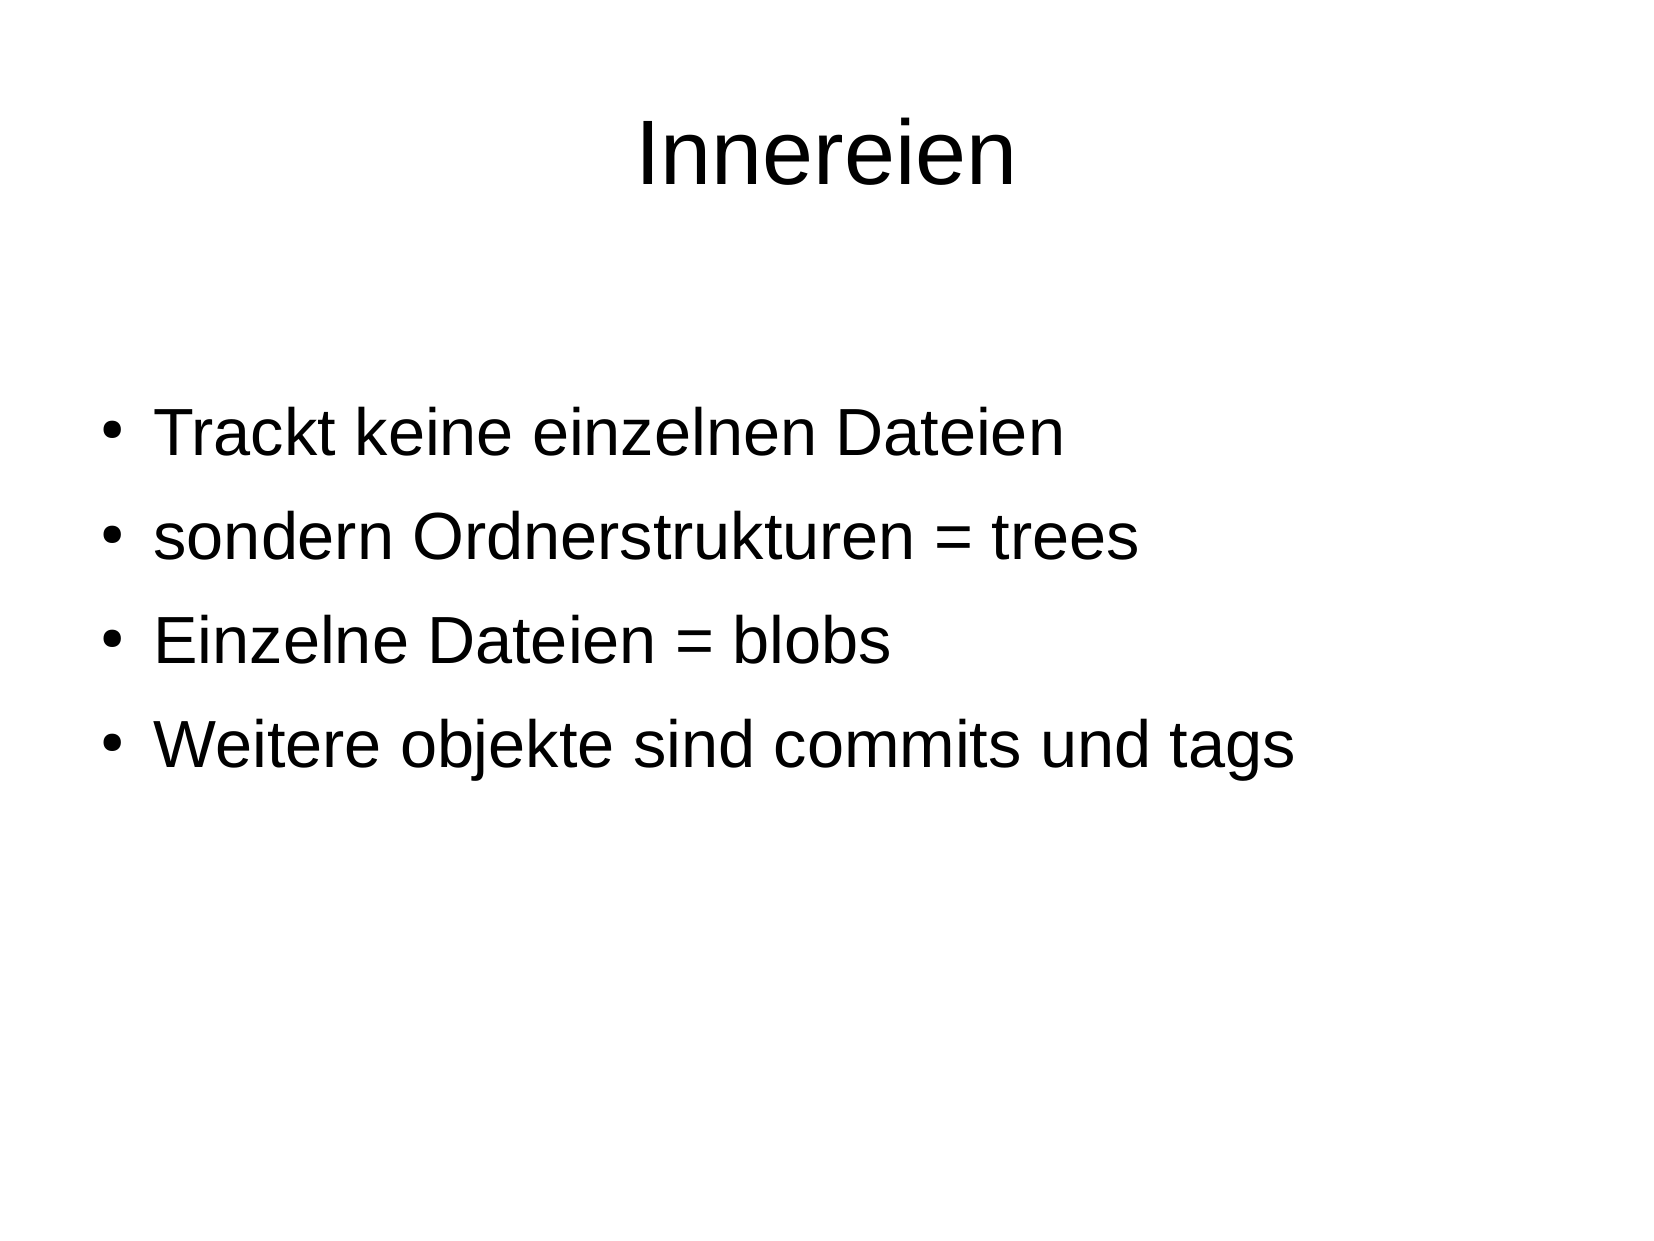

# Innereien
Trackt keine einzelnen Dateien
sondern Ordnerstrukturen = trees
Einzelne Dateien = blobs
Weitere objekte sind commits und tags